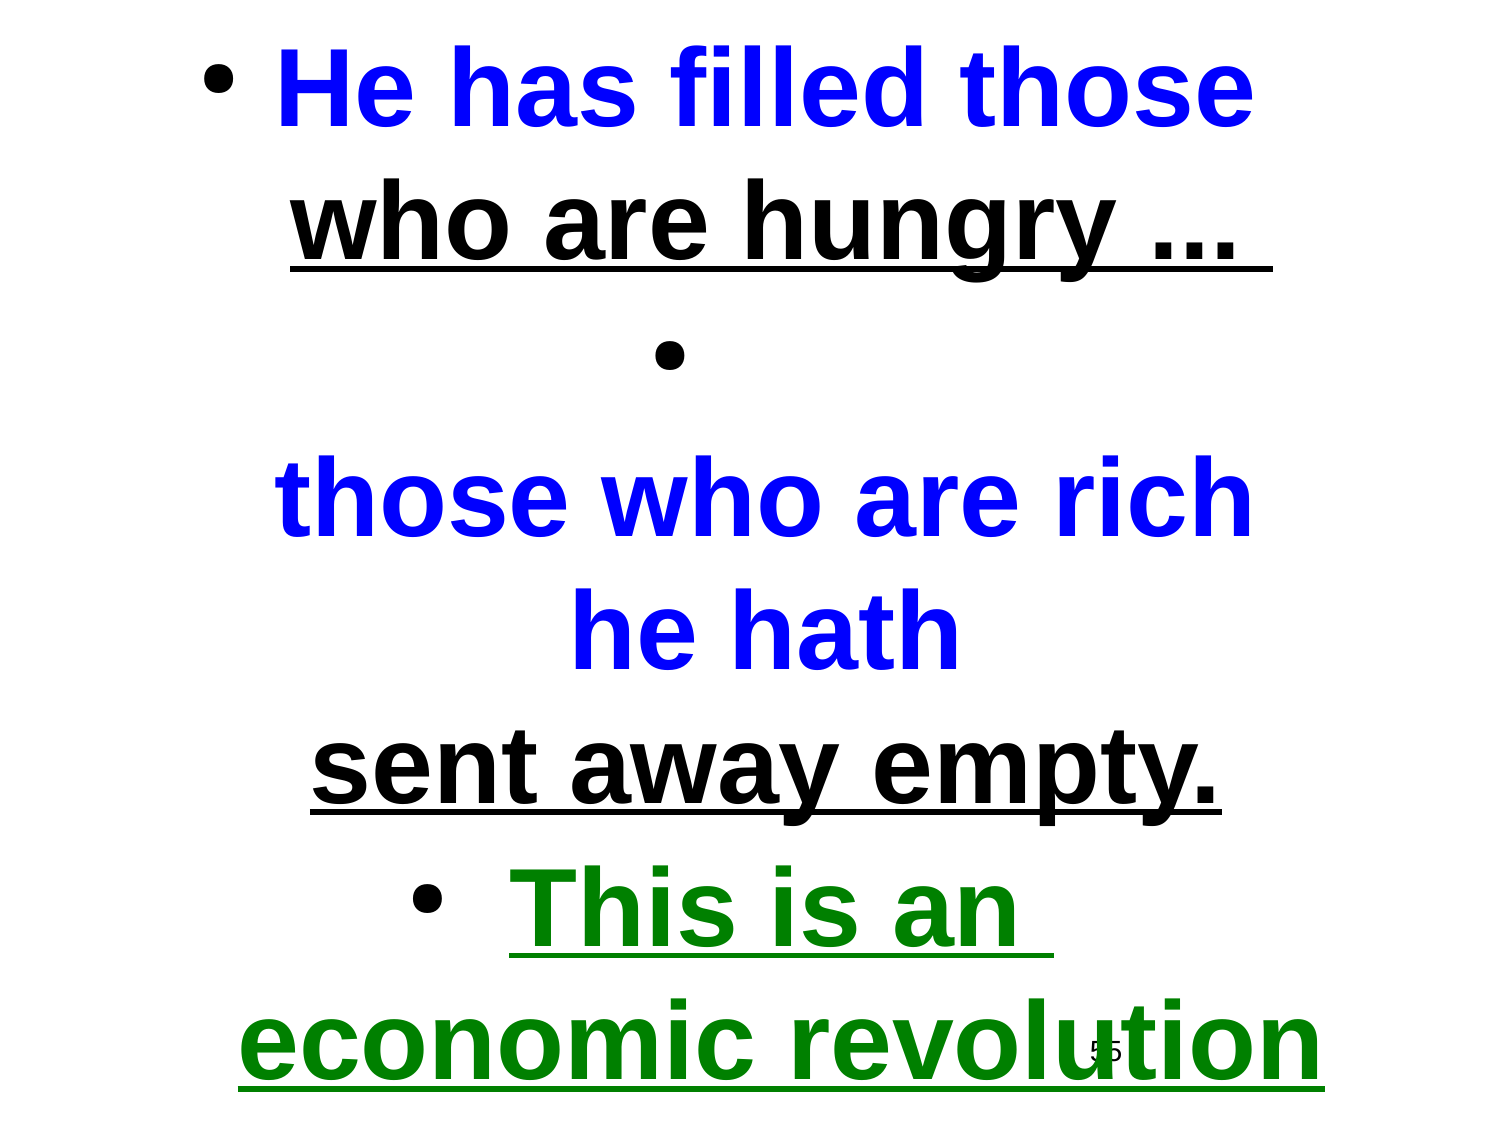

# He has filled those who are hungry ...
those who are rich
he hath
sent away empty.
This is an
economic revolution
55